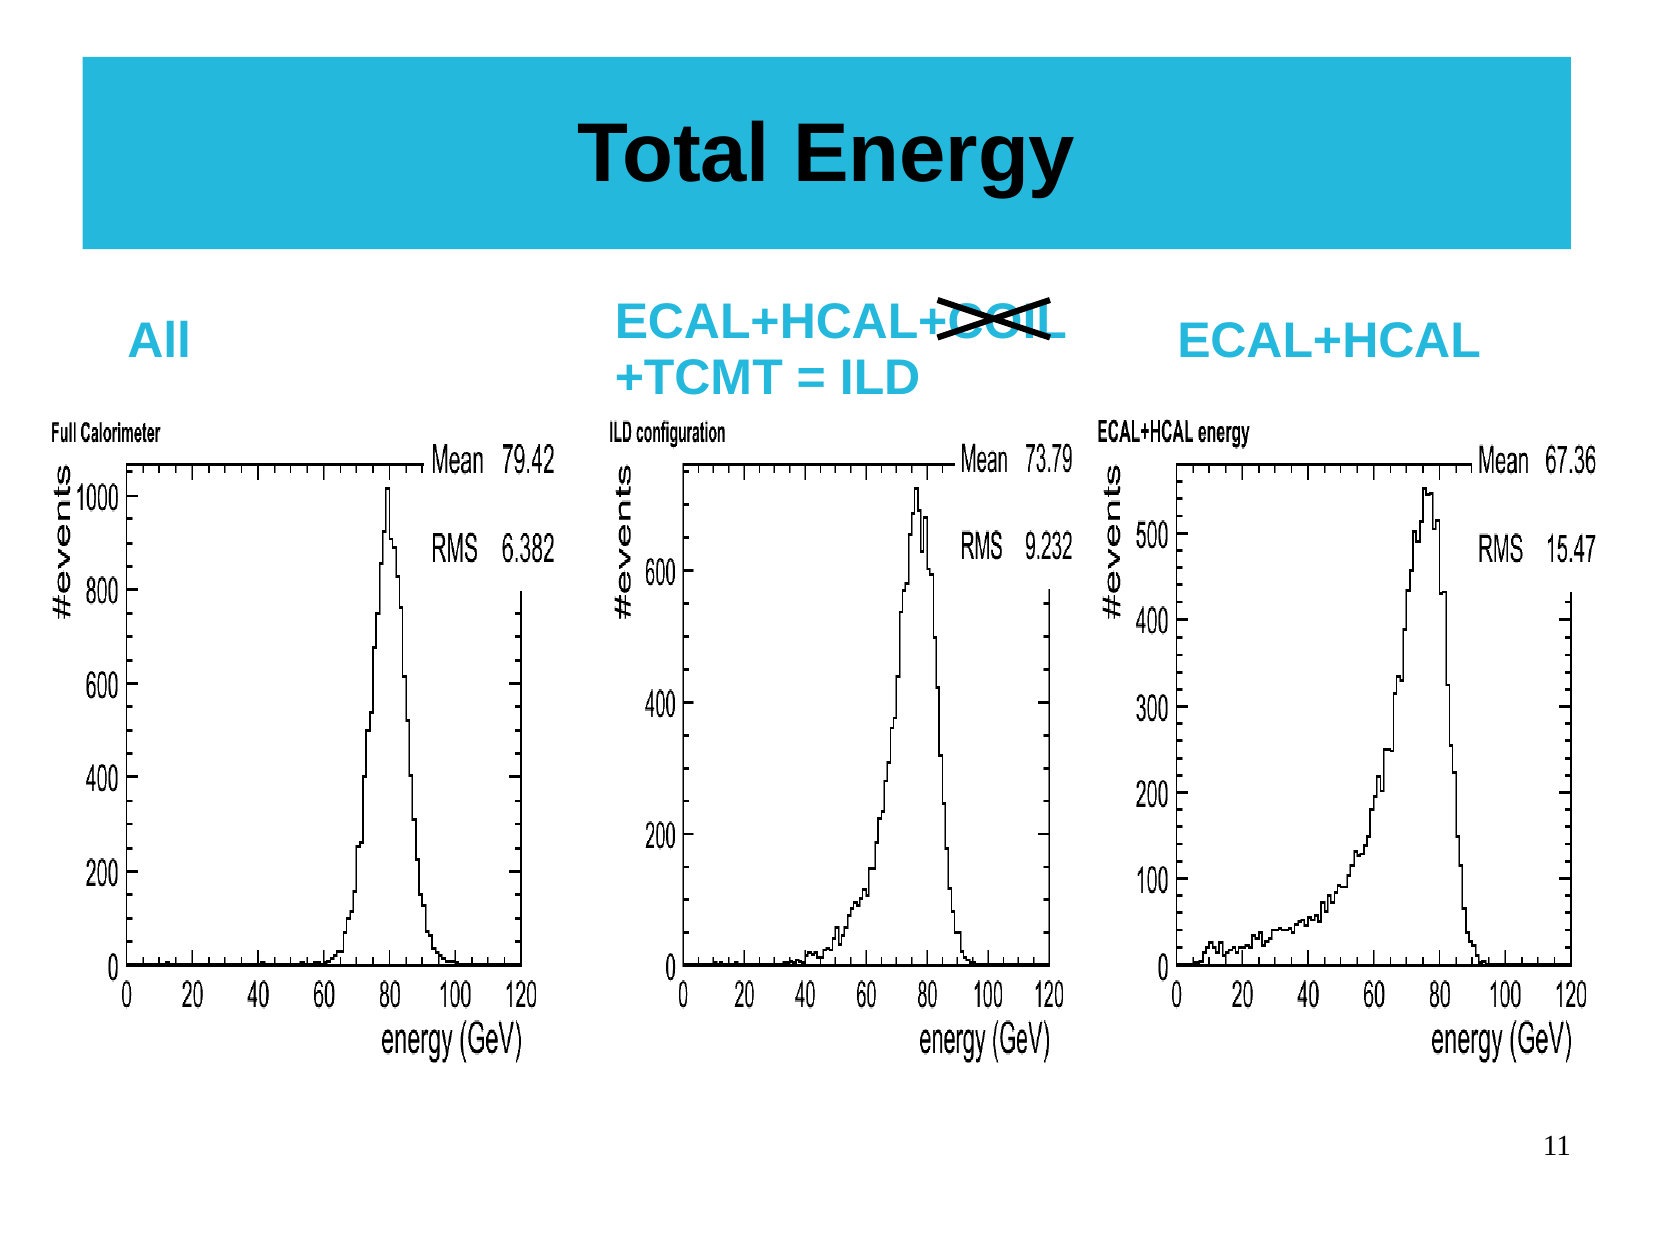

# Total Energy
ECAL+HCAL+COIL+TCMT = ILD
All
ECAL+HCAL
11